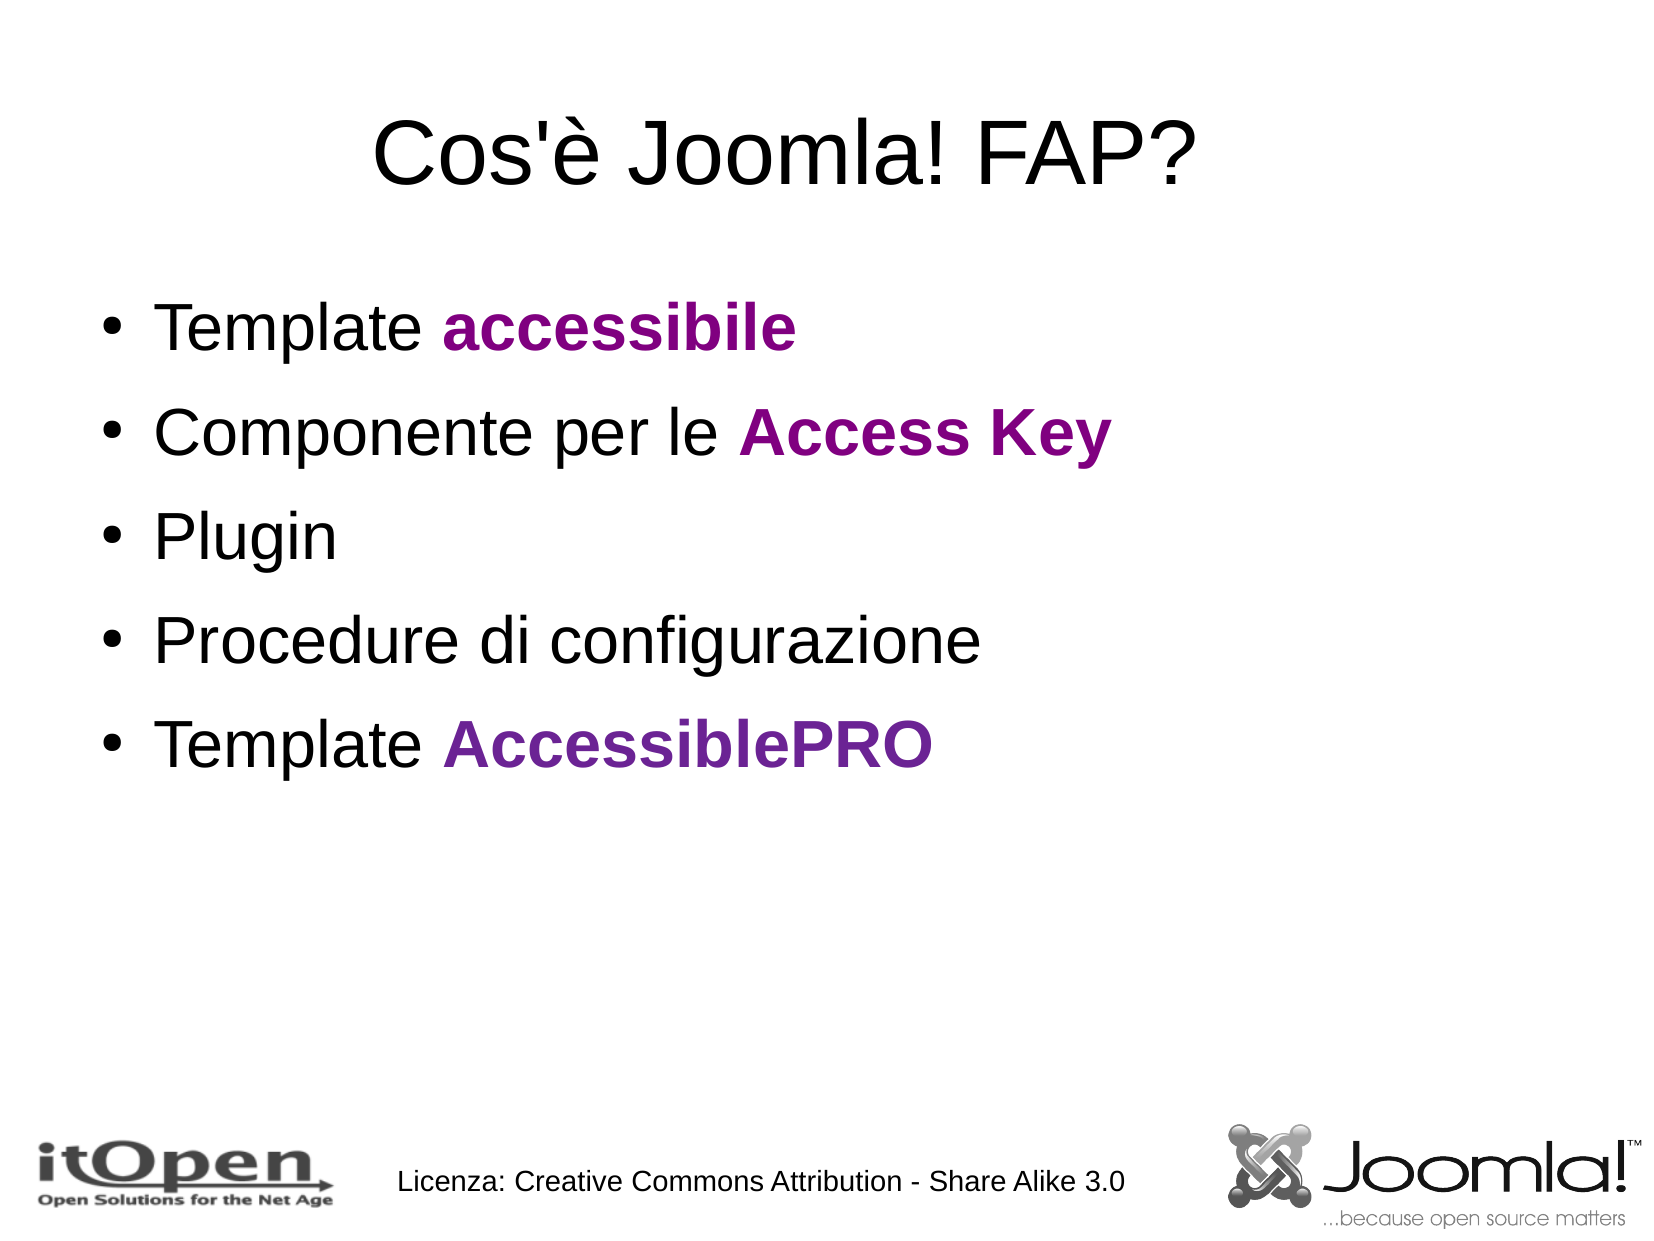

# Cos'è Joomla! FAP?
Template accessibile
Componente per le Access Key
Plugin
Procedure di configurazione
Template AccessiblePRO